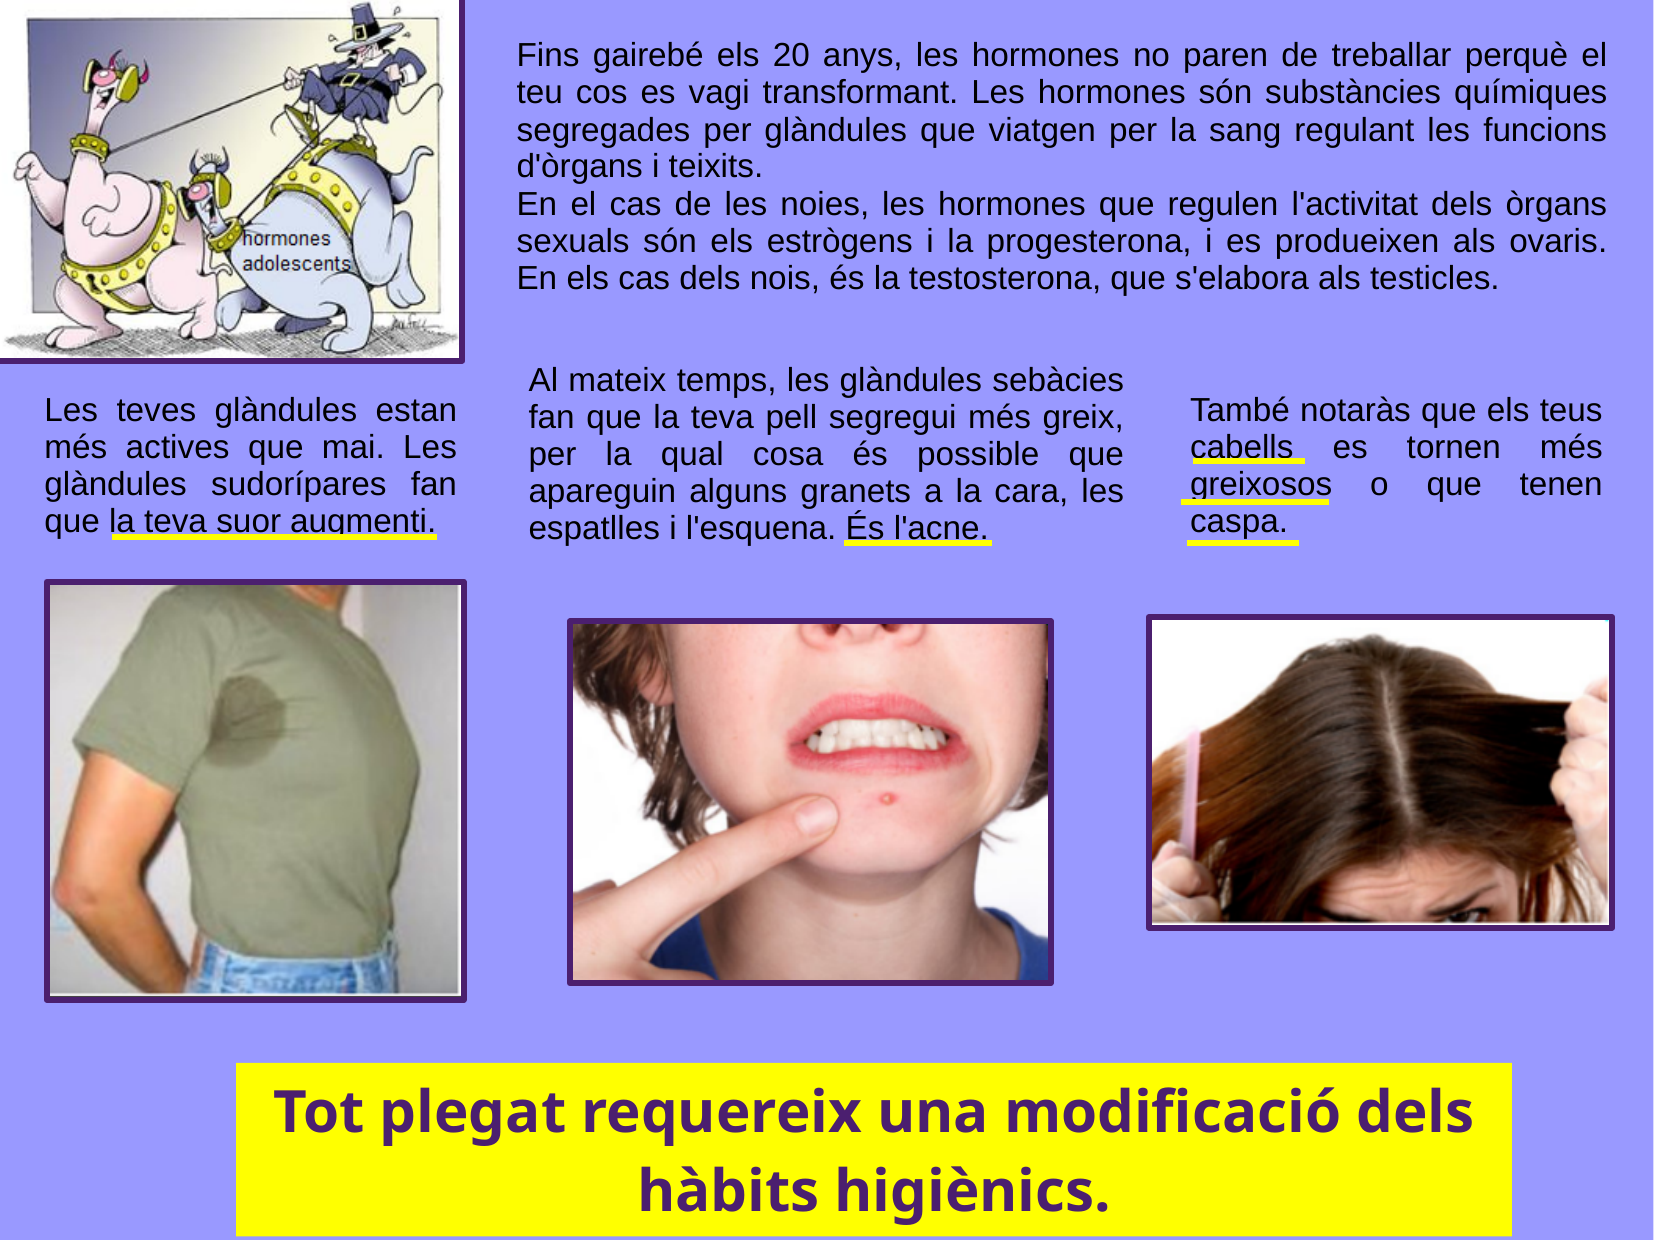

Fins gairebé els 20 anys, les hormones no paren de treballar perquè el teu cos es vagi transformant. Les hormones són substàncies químiques segregades per glàndules que viatgen per la sang regulant les funcions d'òrgans i teixits.
En el cas de les noies, les hormones que regulen l'activitat dels òrgans sexuals són els estrògens i la progesterona, i es produeixen als ovaris. En els cas dels nois, és la testosterona, que s'elabora als testicles.
Al mateix temps, les glàndules sebàcies fan que la teva pell segregui més greix, per la qual cosa és possible que apareguin alguns granets a la cara, les espatlles i l'esquena. És l'acne.
Les teves glàndules estan més actives que mai. Les glàndules sudorípares fan que la teva suor augmenti.
També notaràs que els teus cabells es tornen més greixosos o que tenen caspa.
Tot plegat requereix una modificació dels hàbits higiènics.